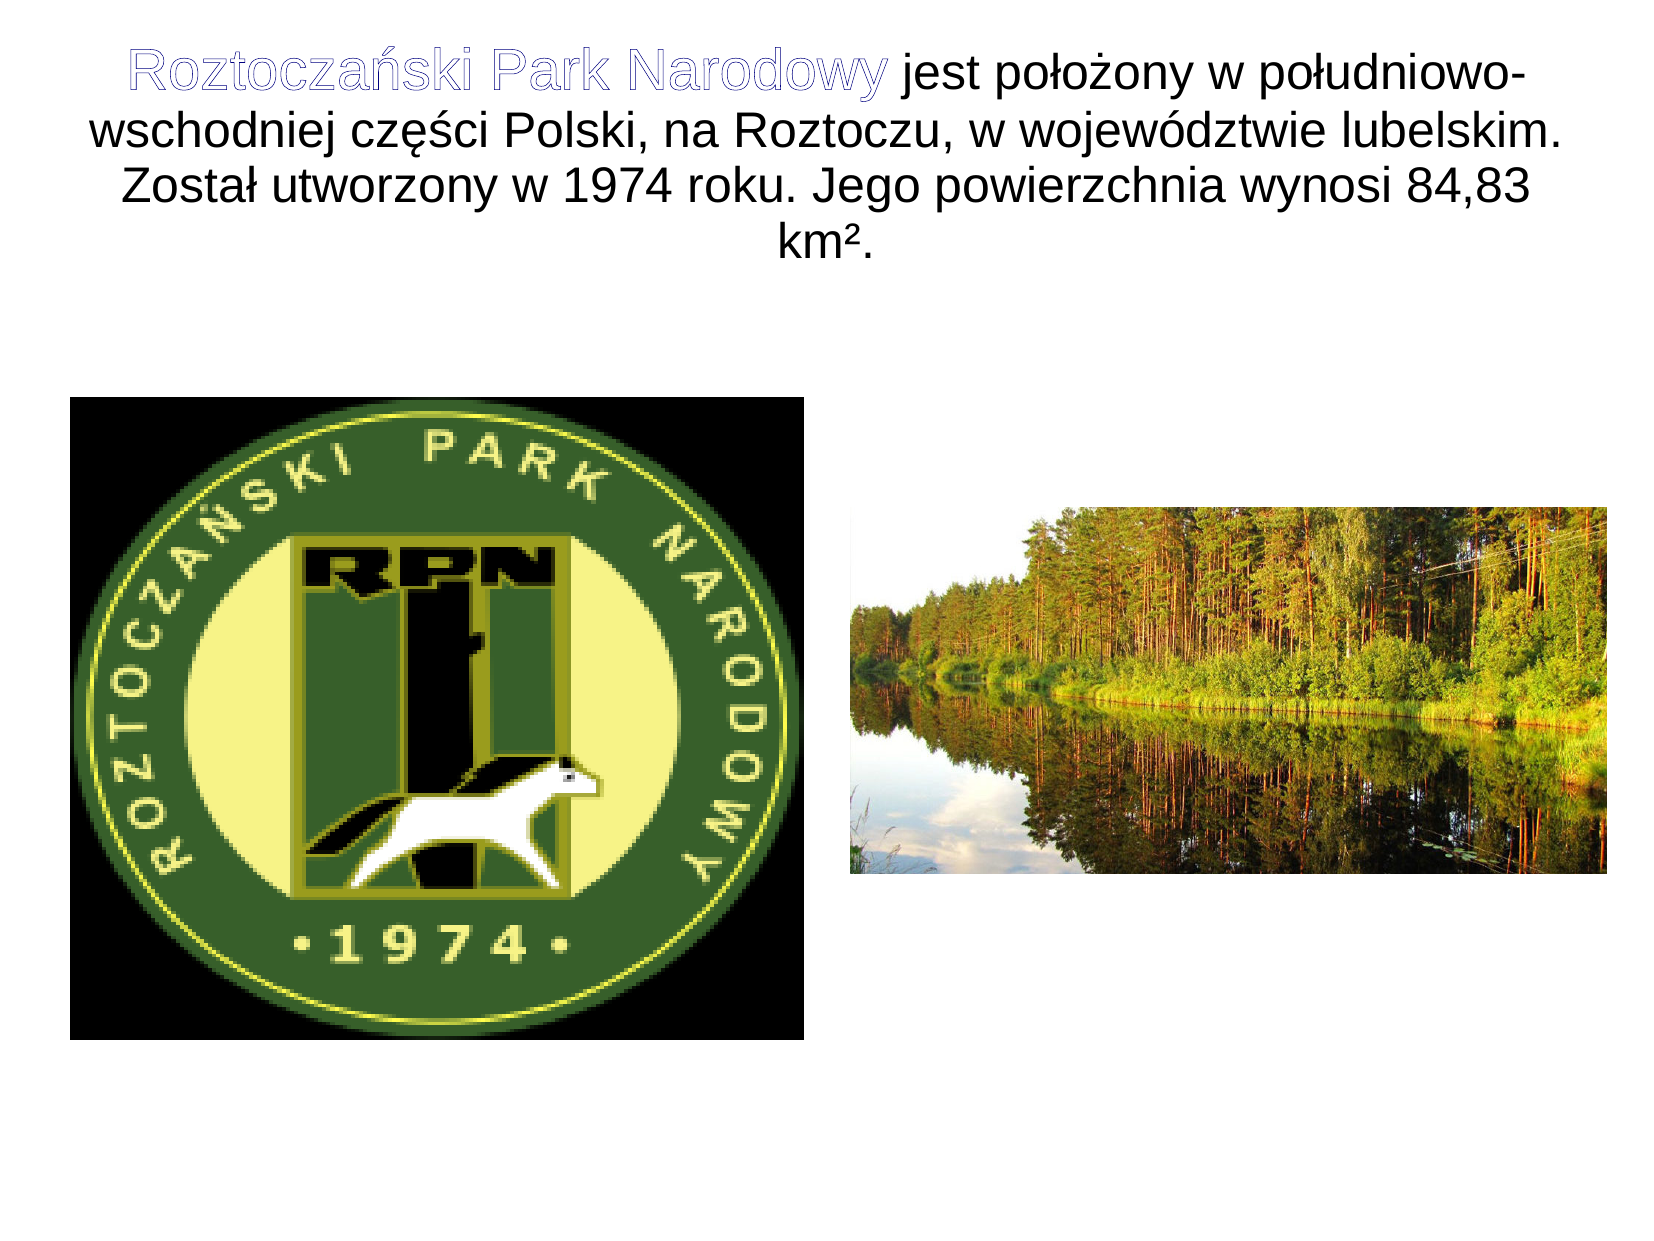

# Roztoczański Park Narodowy jest położony w południowo-wschodniej części Polski, na Roztoczu, w województwie lubelskim. Został utworzony w 1974 roku. Jego powierzchnia wynosi 84,83 km².